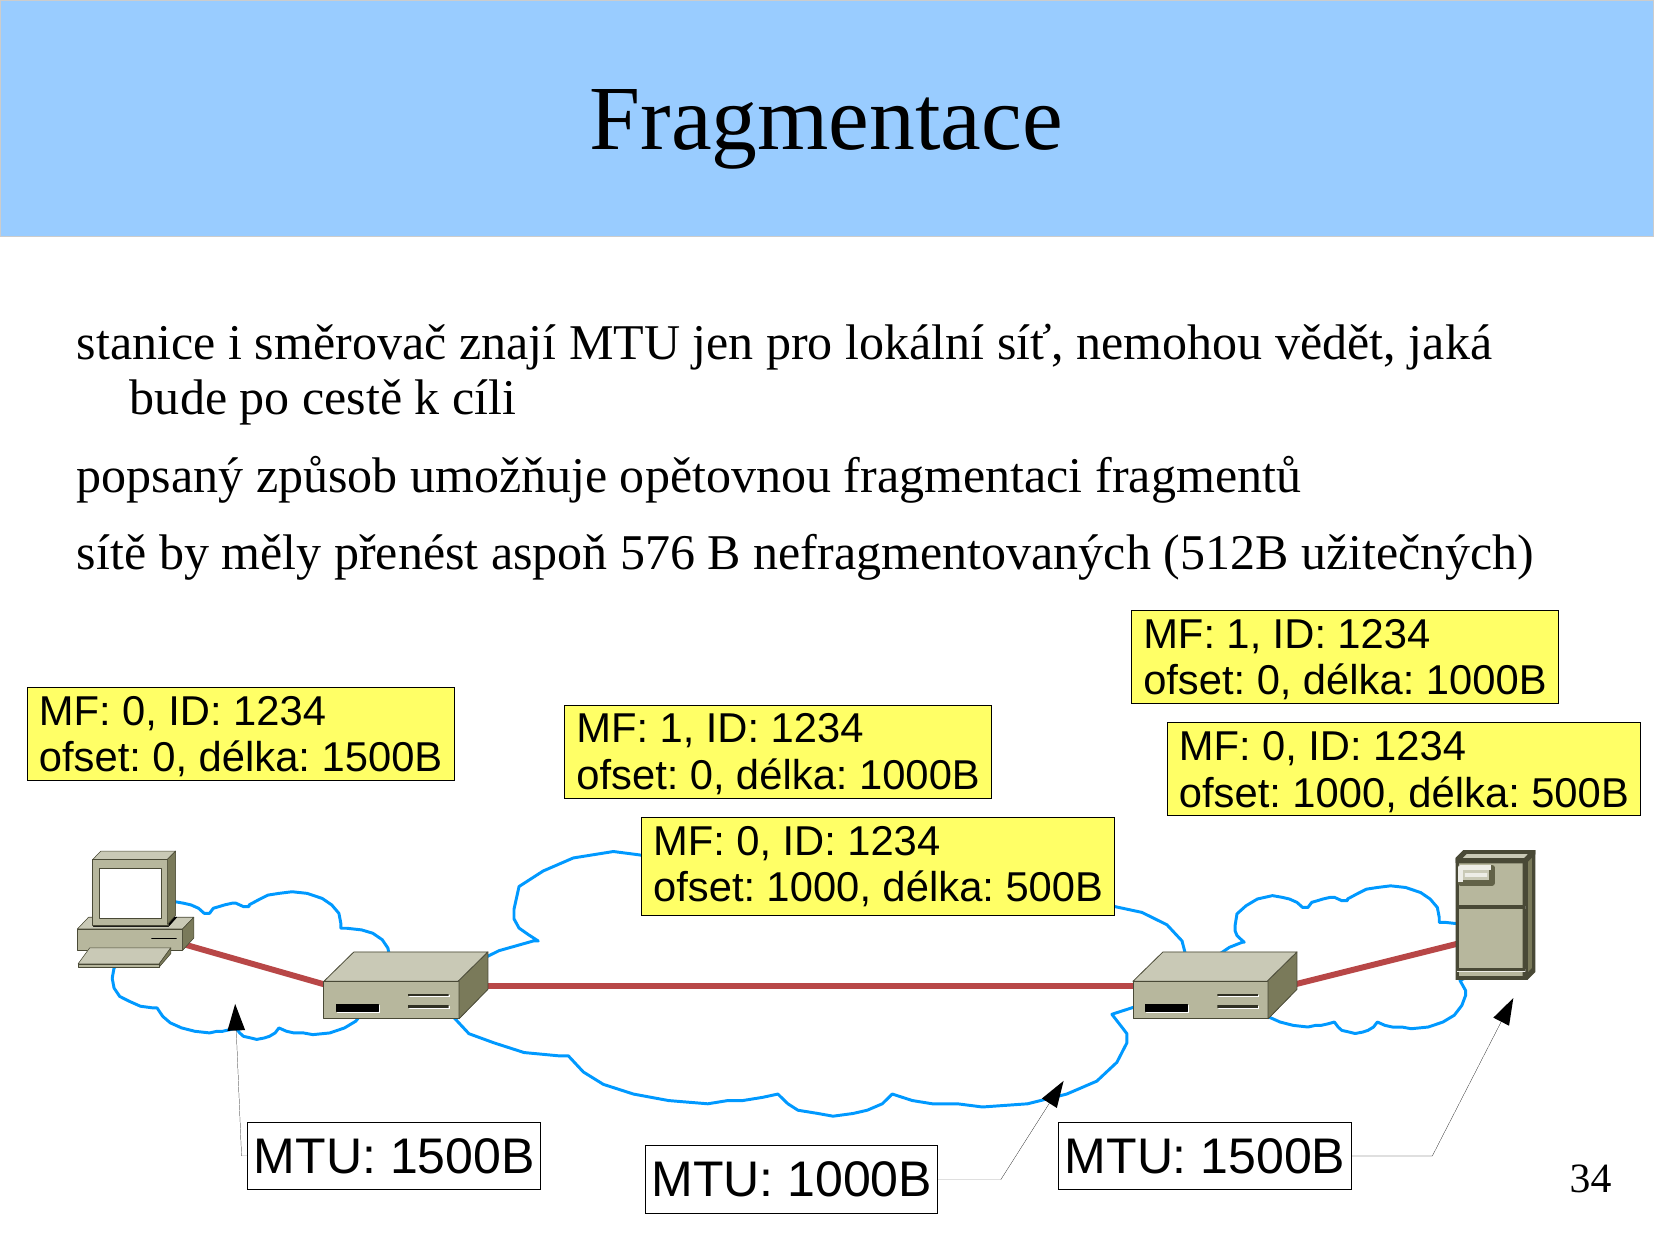

# Fragmentace
stanice i směrovač znají MTU jen pro lokální síť, nemohou vědět, jaká bude po cestě k cíli
popsaný způsob umožňuje opětovnou fragmentaci fragmentů
sítě by měly přenést aspoň 576 B nefragmentovaných (512B užitečných)
 MF: 1, ID: 1234
 ofset: 0, délka: 1000B
 MF: 0, ID: 1234
 ofset: 0, délka: 1500B
 MF: 1, ID: 1234
 ofset: 0, délka: 1000B
 MF: 0, ID: 1234
 ofset: 1000, délka: 500B
 MF: 0, ID: 1234
 ofset: 1000, délka: 500B